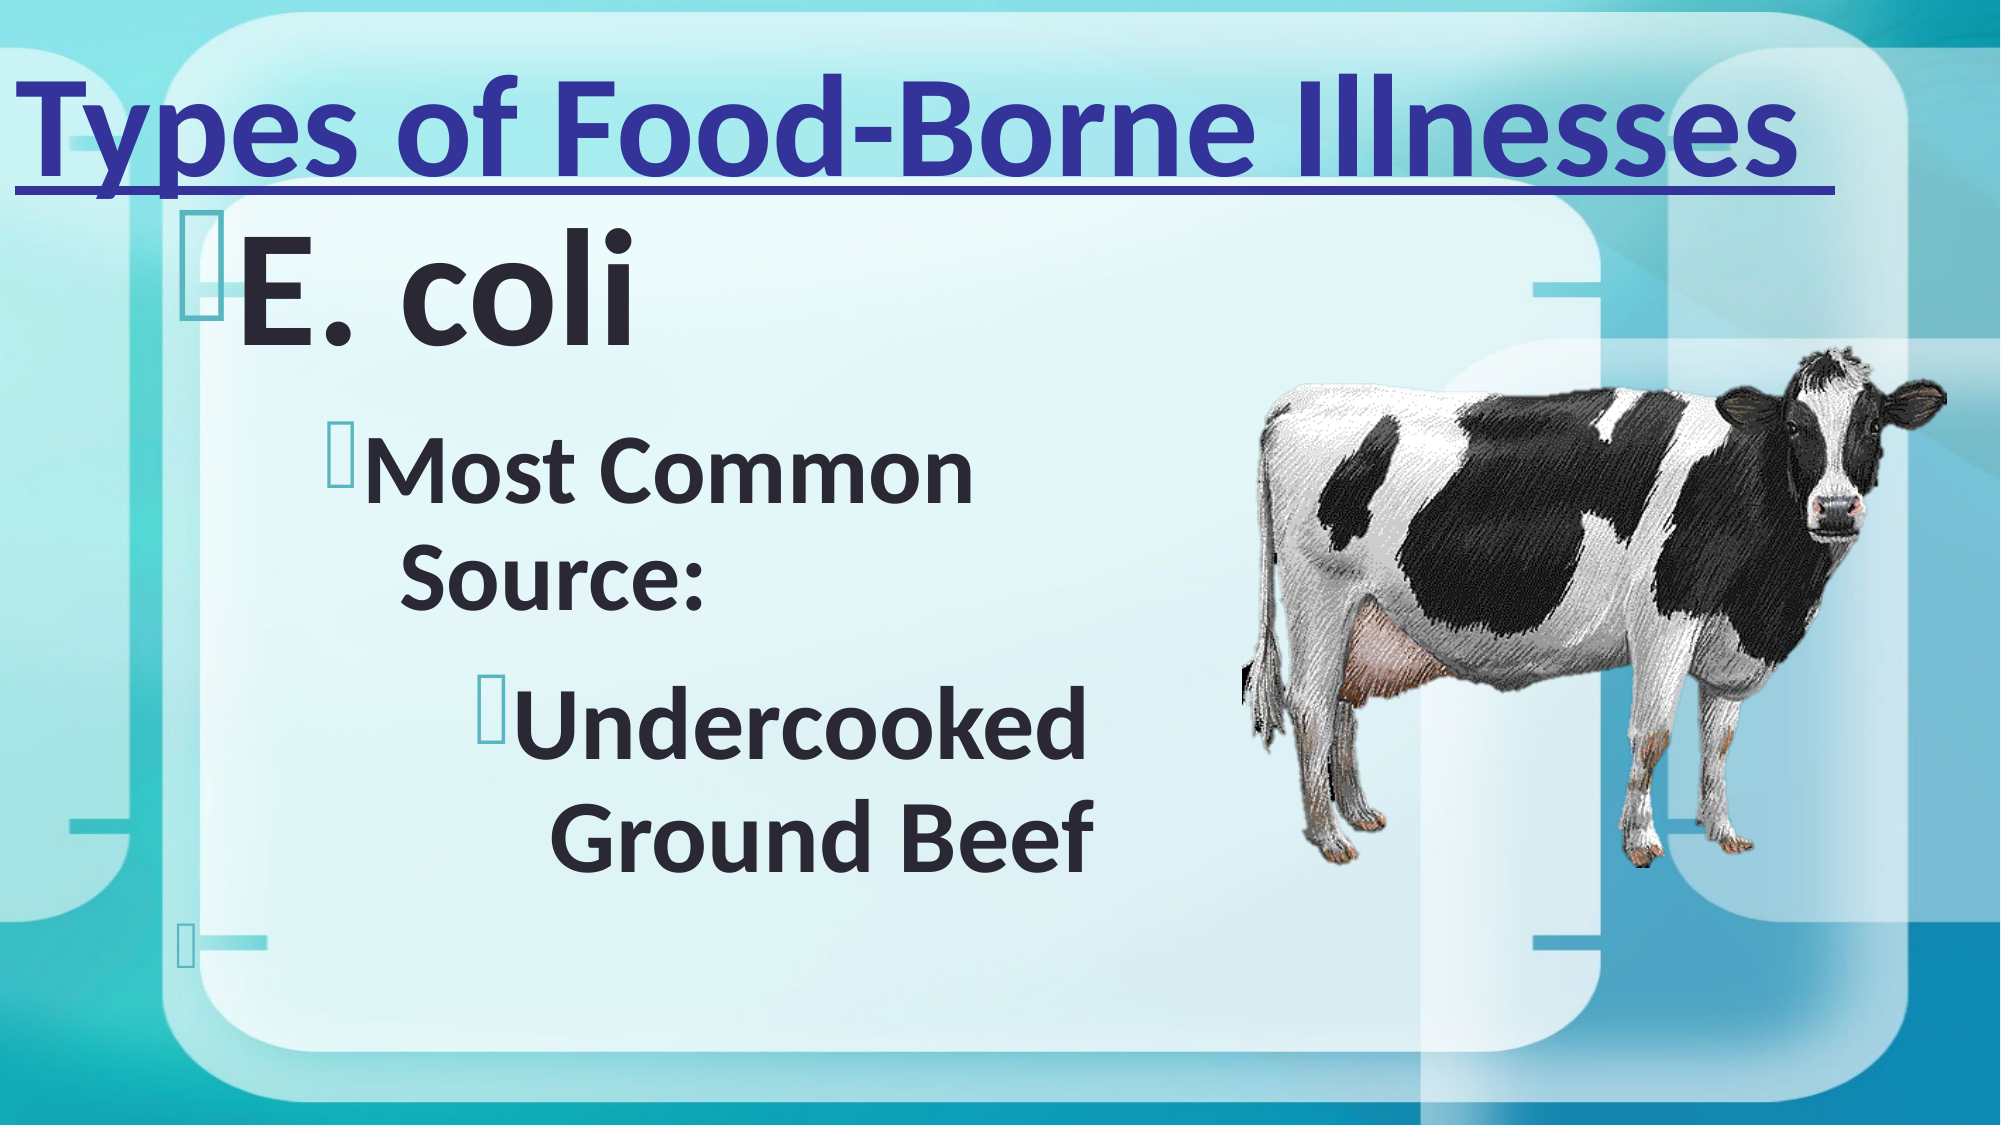

Types of Food-Borne Illnesses
# E. coli
Most Common Source:
Undercooked Ground Beef